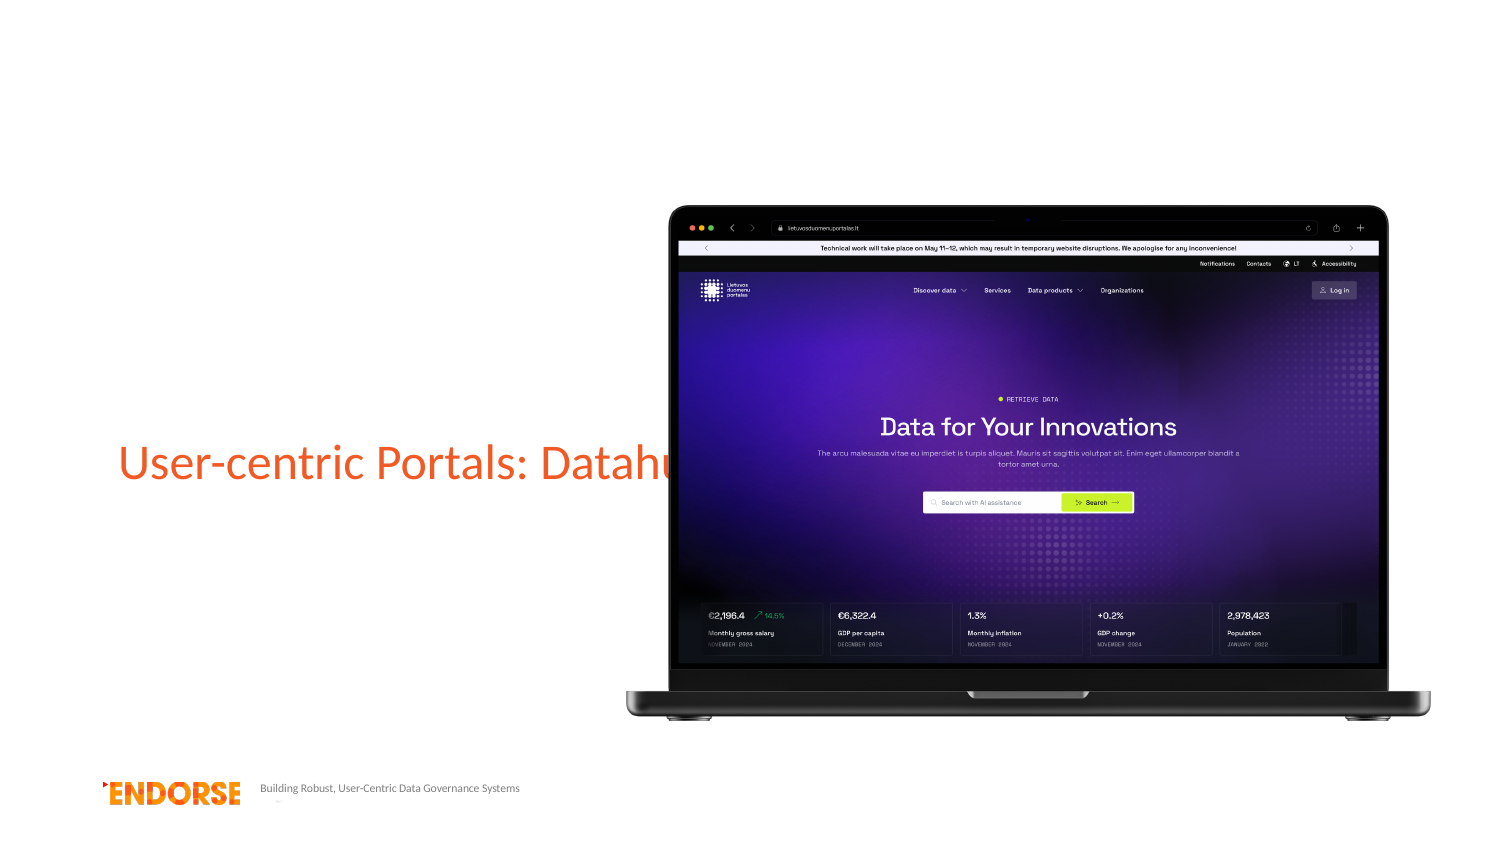

# User-centric Portals: Datahub for Everything
Building Robust, User-Centric Data Governance Systems
Centralized, user-friendly platform combining official statistics, open data, and metadata
Enhanced data maturity, transparency, and reusability
Demonstrating practical, achievable data integration and interoperability
New portal will have a hybrid search (Full-text and Semantic search) utilizing Opensearch